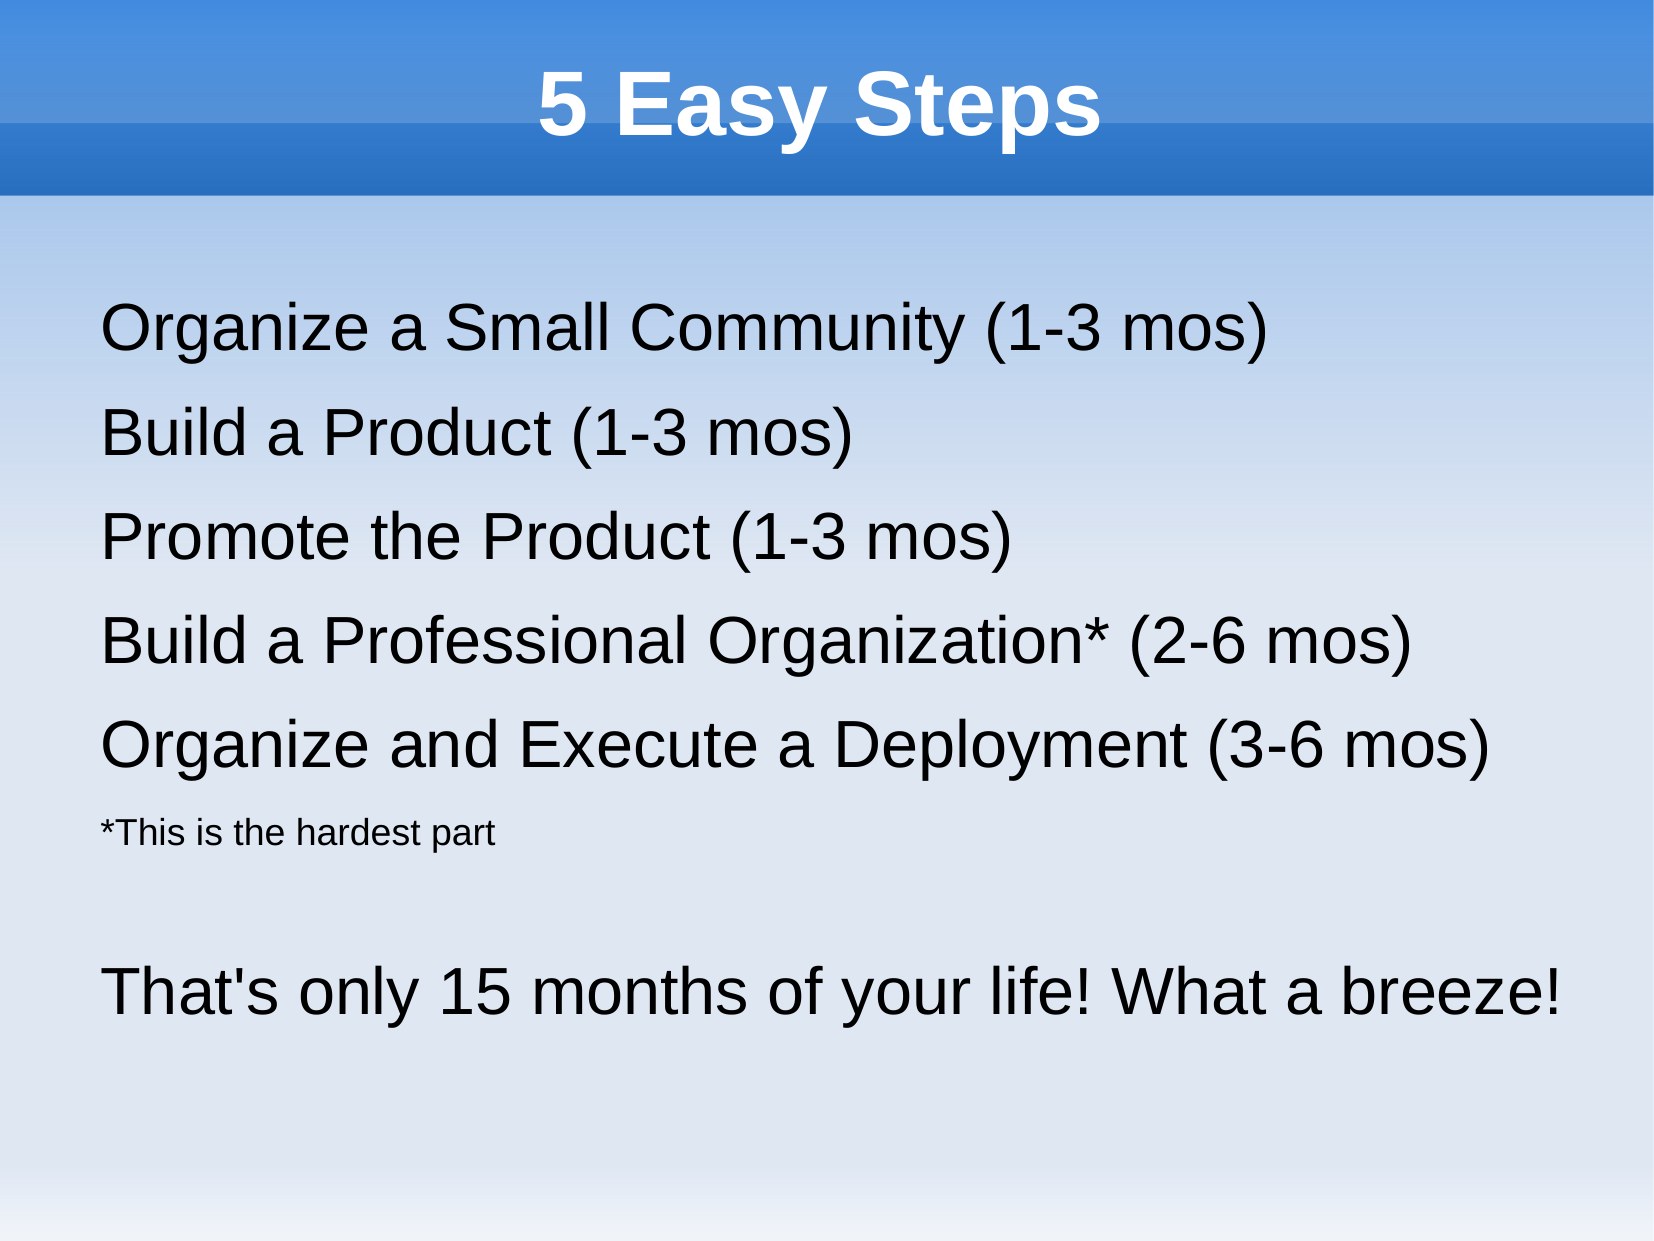

# 5 Easy Steps
Organize a Small Community (1-3 mos)
Build a Product (1-3 mos)
Promote the Product (1-3 mos)
Build a Professional Organization* (2-6 mos)
Organize and Execute a Deployment (3-6 mos)
*This is the hardest part
That's only 15 months of your life! What a breeze!